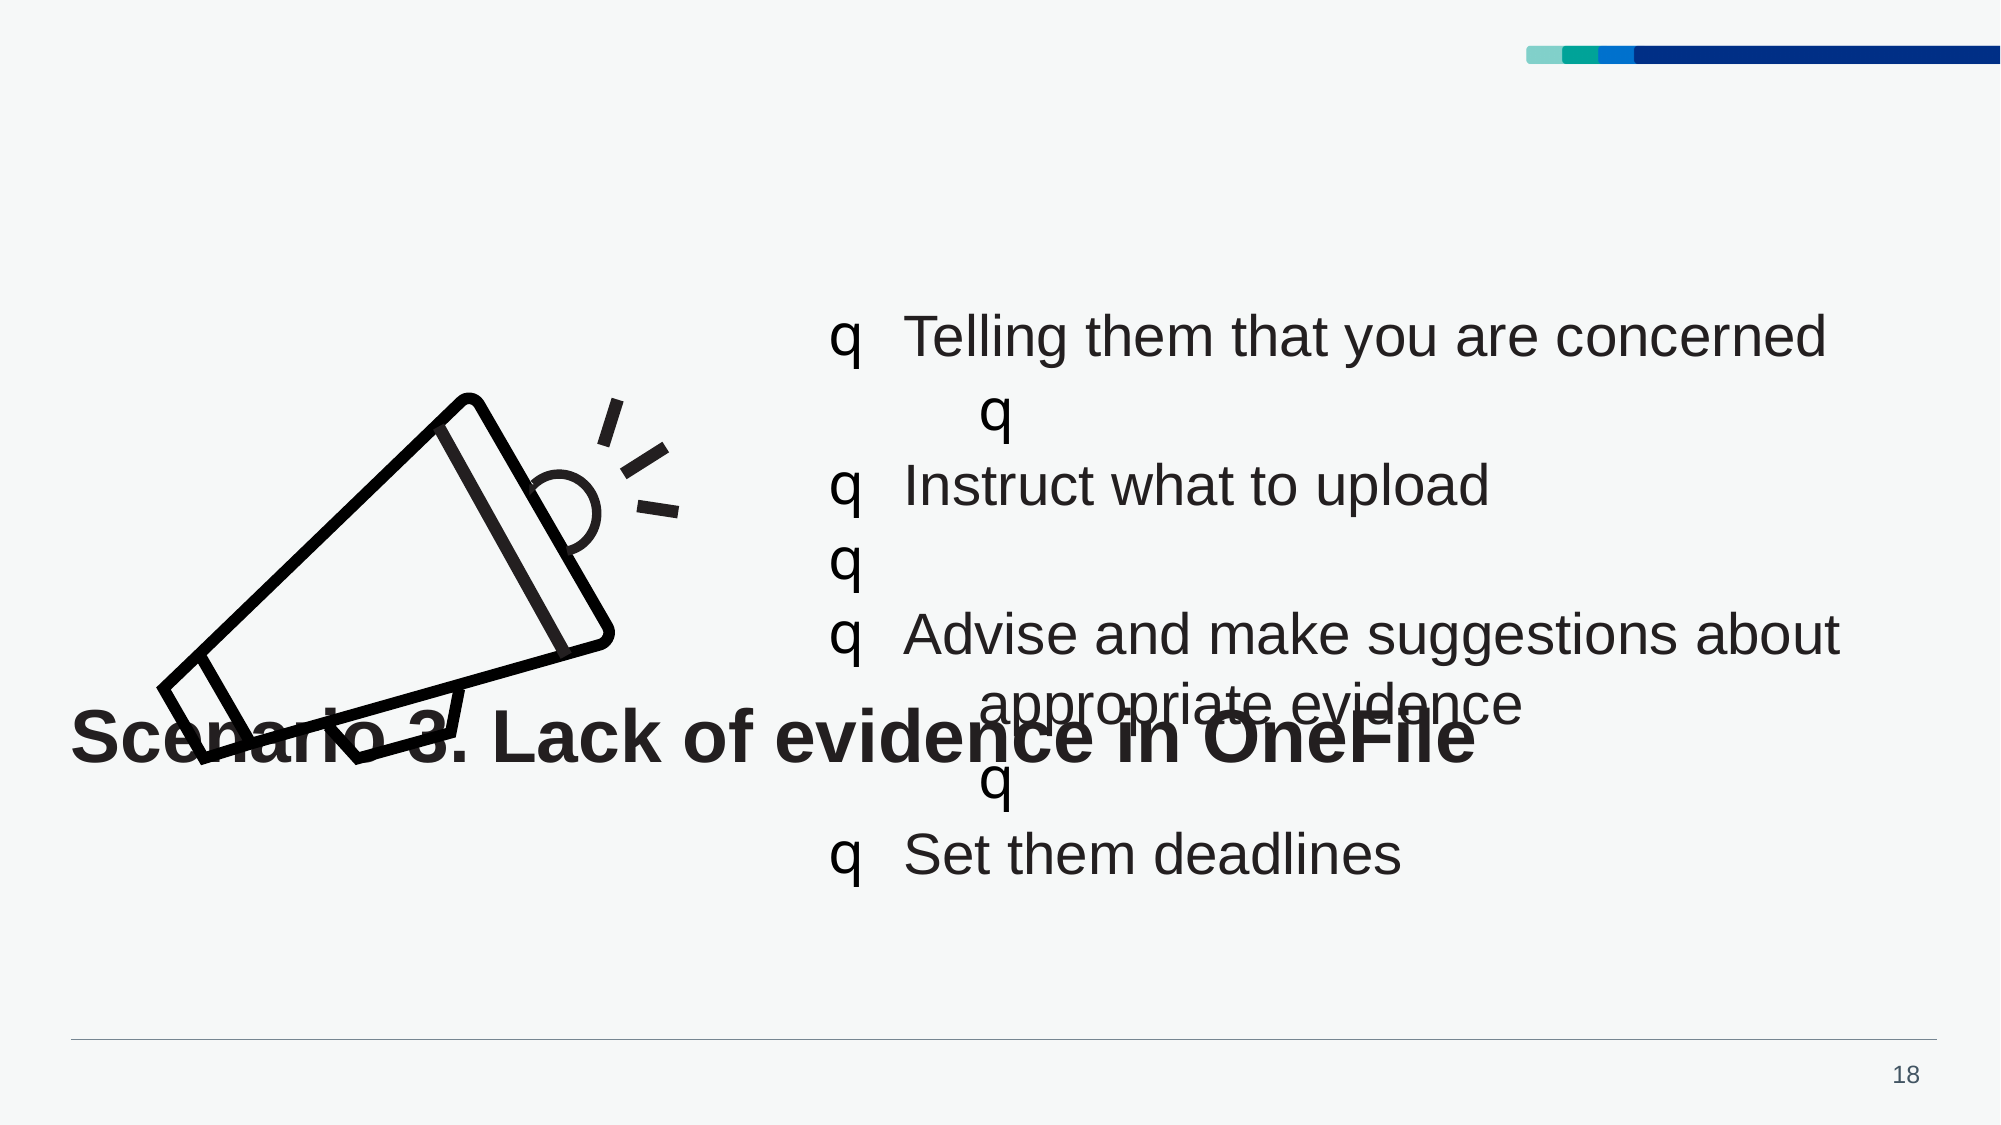

Telling them that you are concerned
Instruct what to upload
Advise and make suggestions about appropriate evidence
Set them deadlines
# Scenario 3. Lack of evidence in OneFile